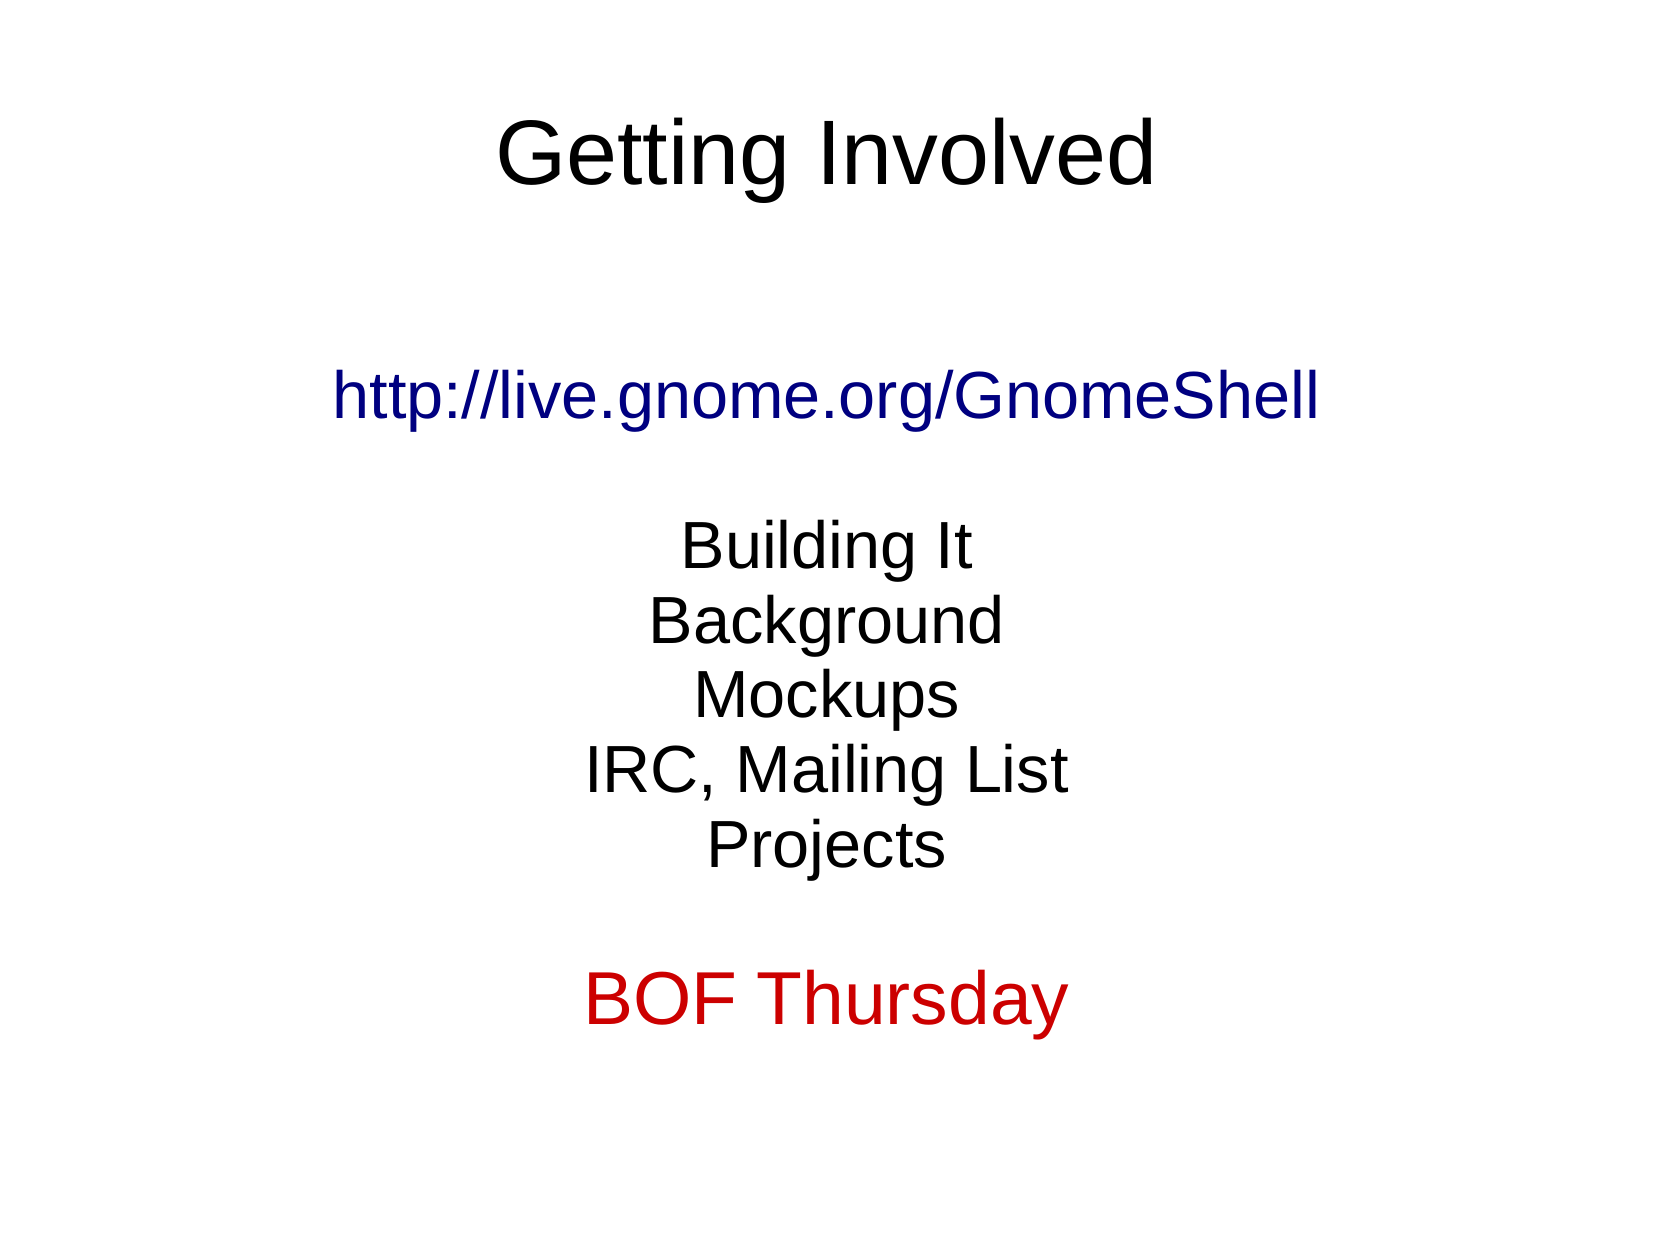

# Getting Involved
http://live.gnome.org/GnomeShell
Building It
Background
Mockups
IRC, Mailing List
Projects
BOF Thursday